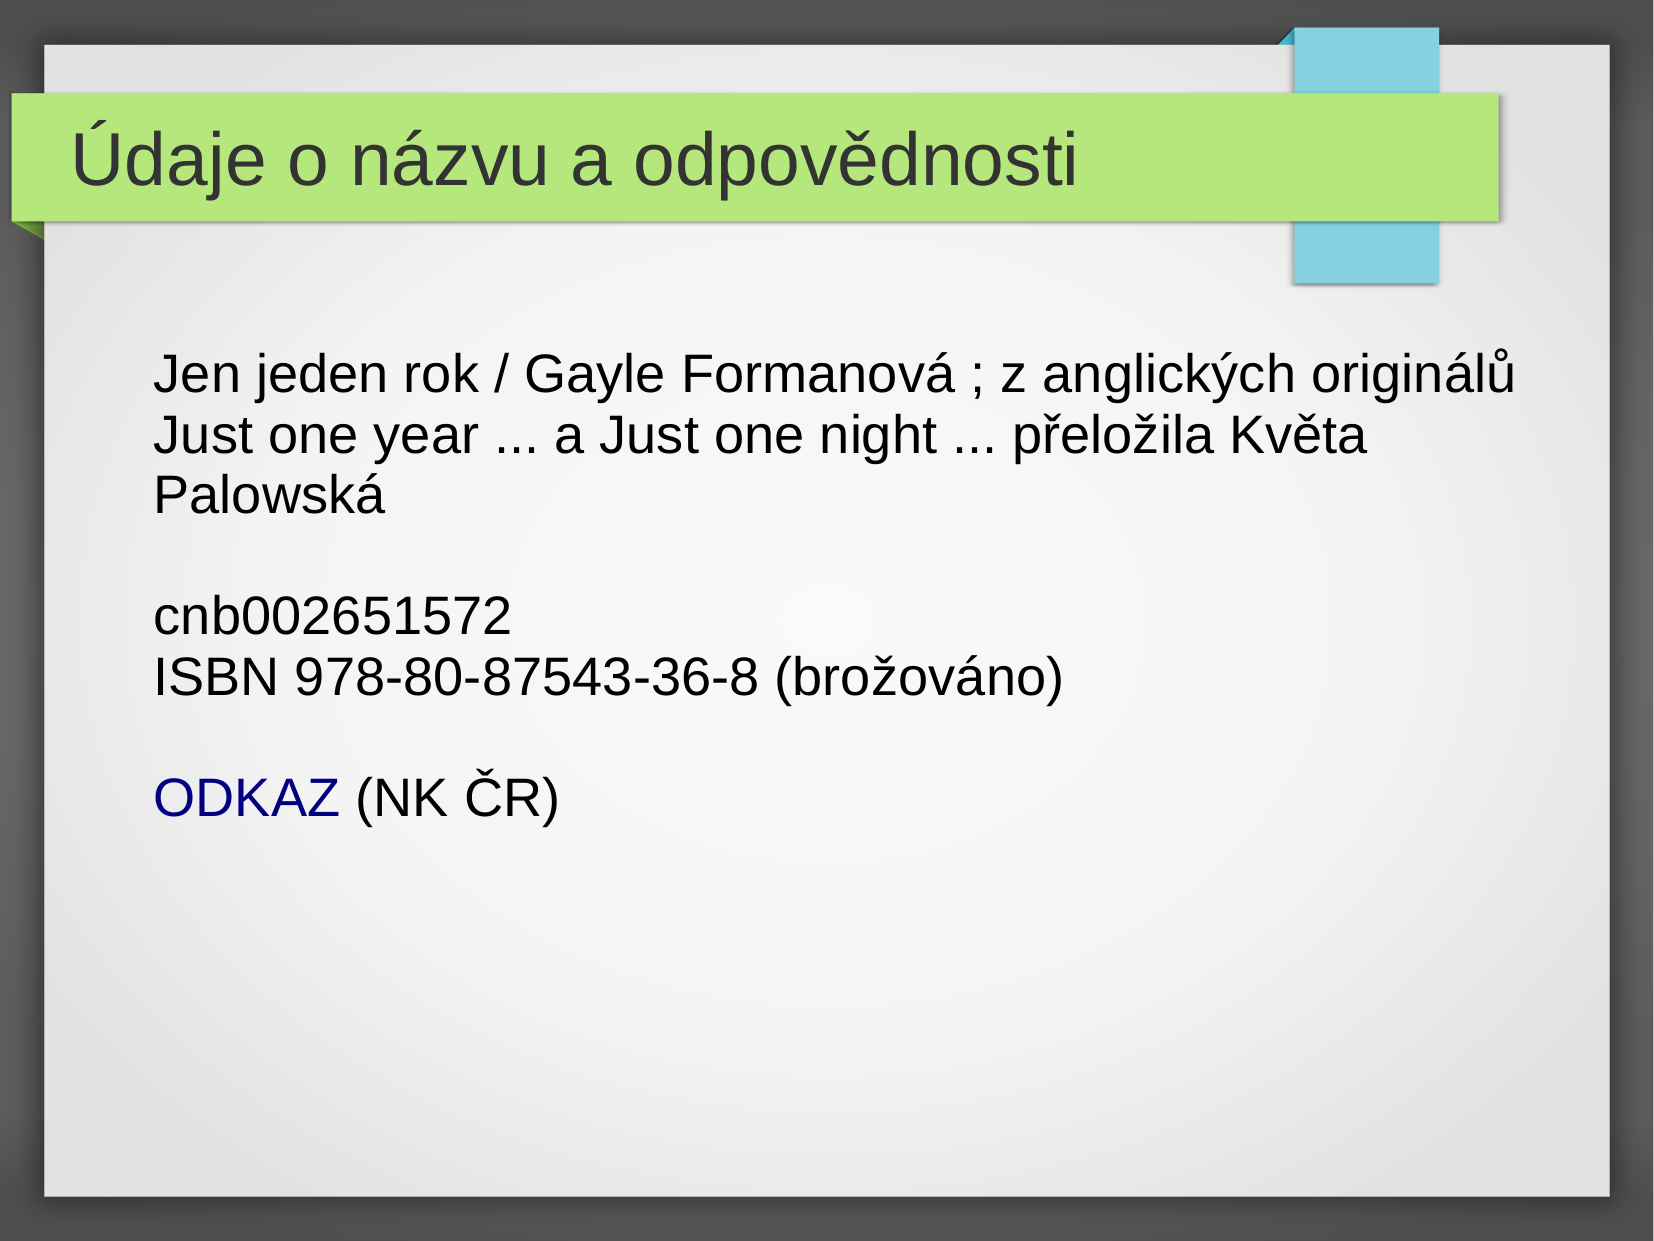

# Údaje o názvu a odpovědnosti
Jen jeden rok / Gayle Formanová ; z anglických originálů Just one year ... a Just one night ... přeložila Květa Palowská
cnb002651572
ISBN 978-80-87543-36-8 (brožováno)
ODKAZ (NK ČR)